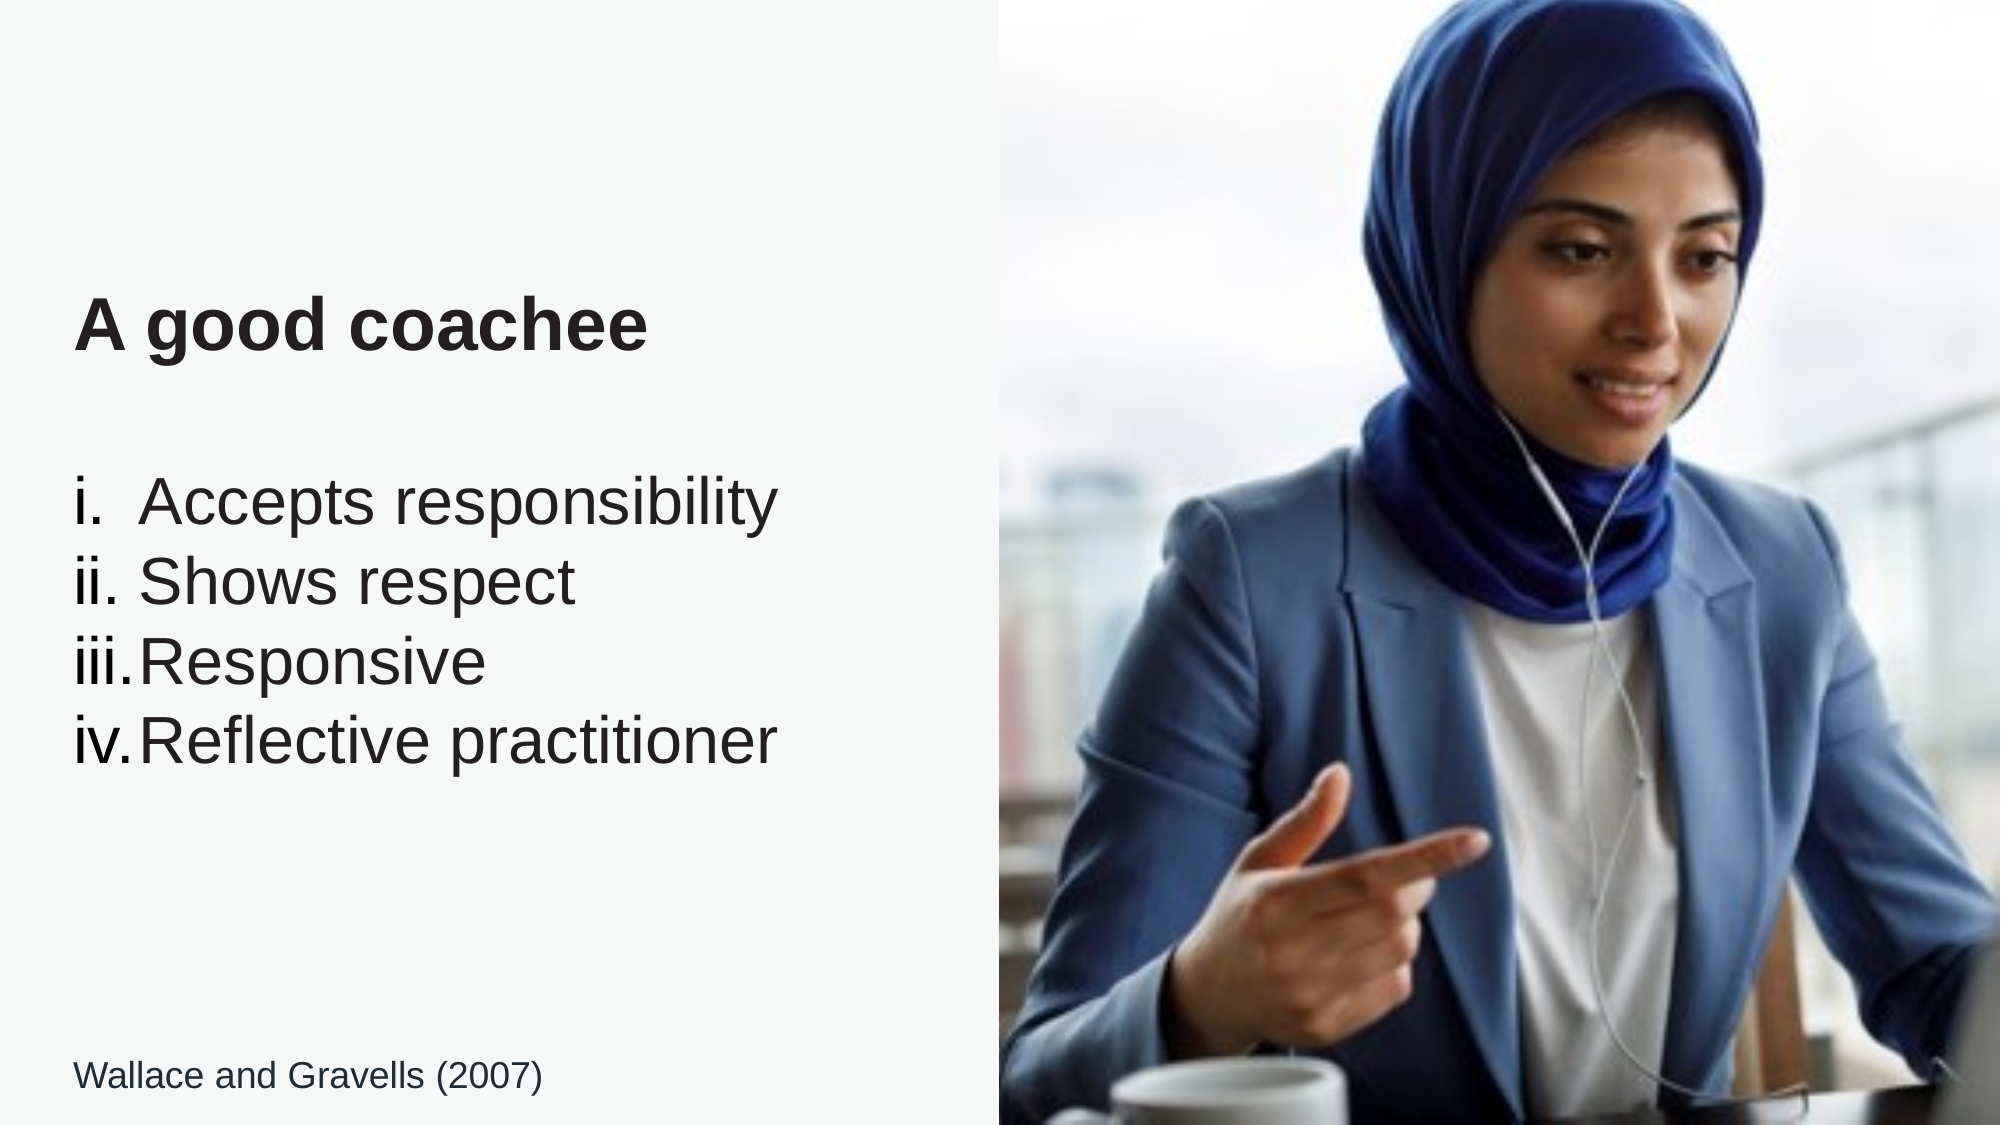

# A good coachee
Accepts responsibility
Shows respect
Responsive
Reflective practitioner
Wallace and Gravells (2007)